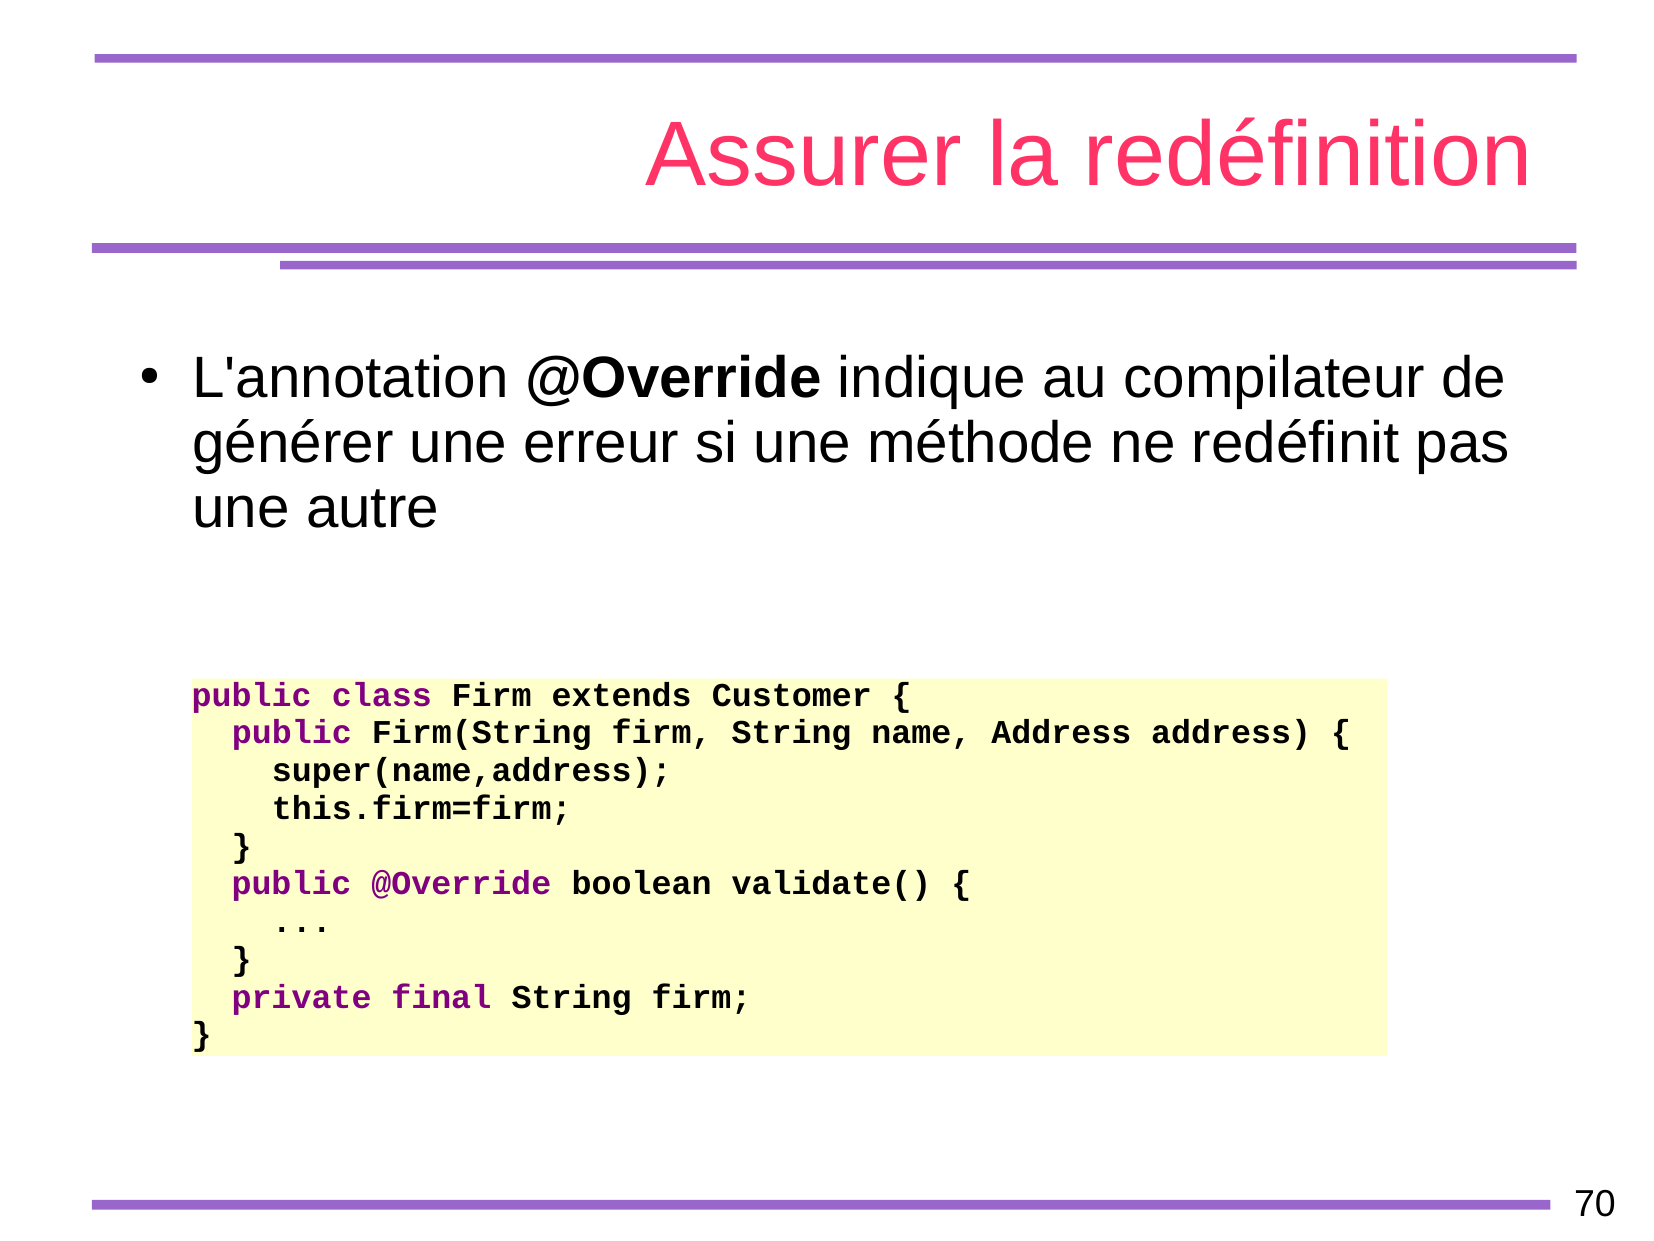

# Assurer la redéfinition
L'annotation @Override indique au compilateur de générer une erreur si une méthode ne redéfinit pas une autre
public class Firm extends Customer {
 public Firm(String firm, String name, Address address) {
 super(name,address);
 this.firm=firm;
 }
 public @Override boolean validate() {
 ...
 }
 private final String firm;
}